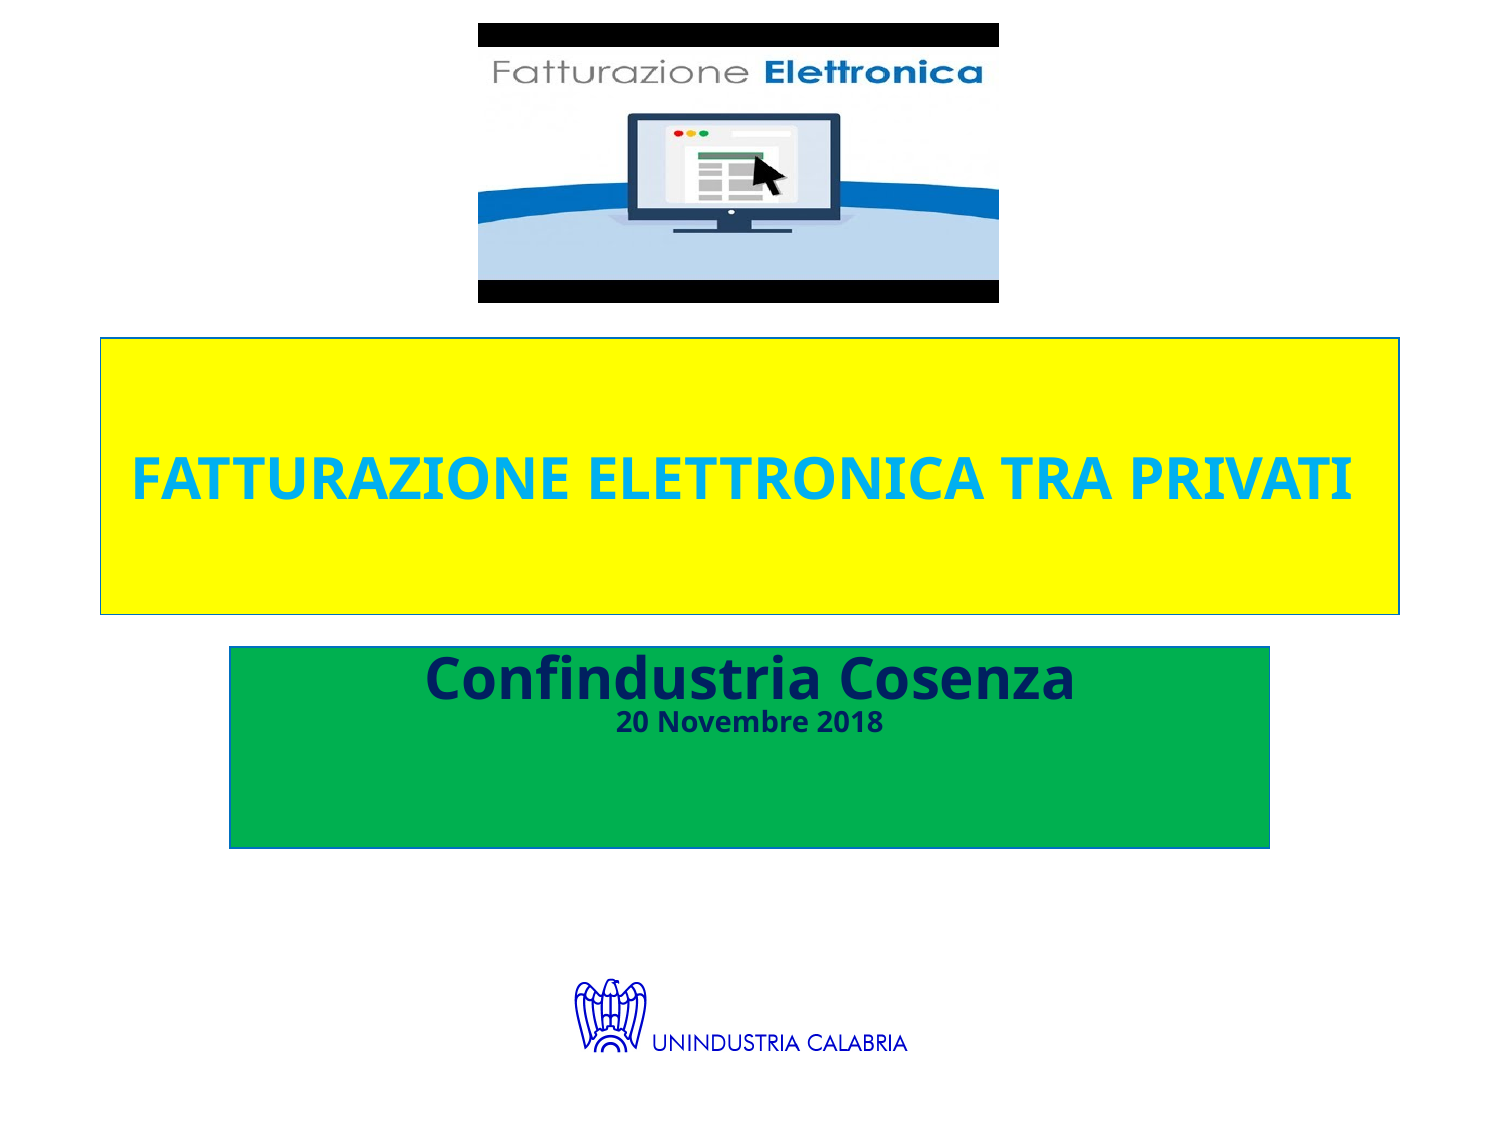

# FATTURAZIONE ELETTRONICA TRA PRIVATI
C Confindustria Cosenza
20 Novembre 2018